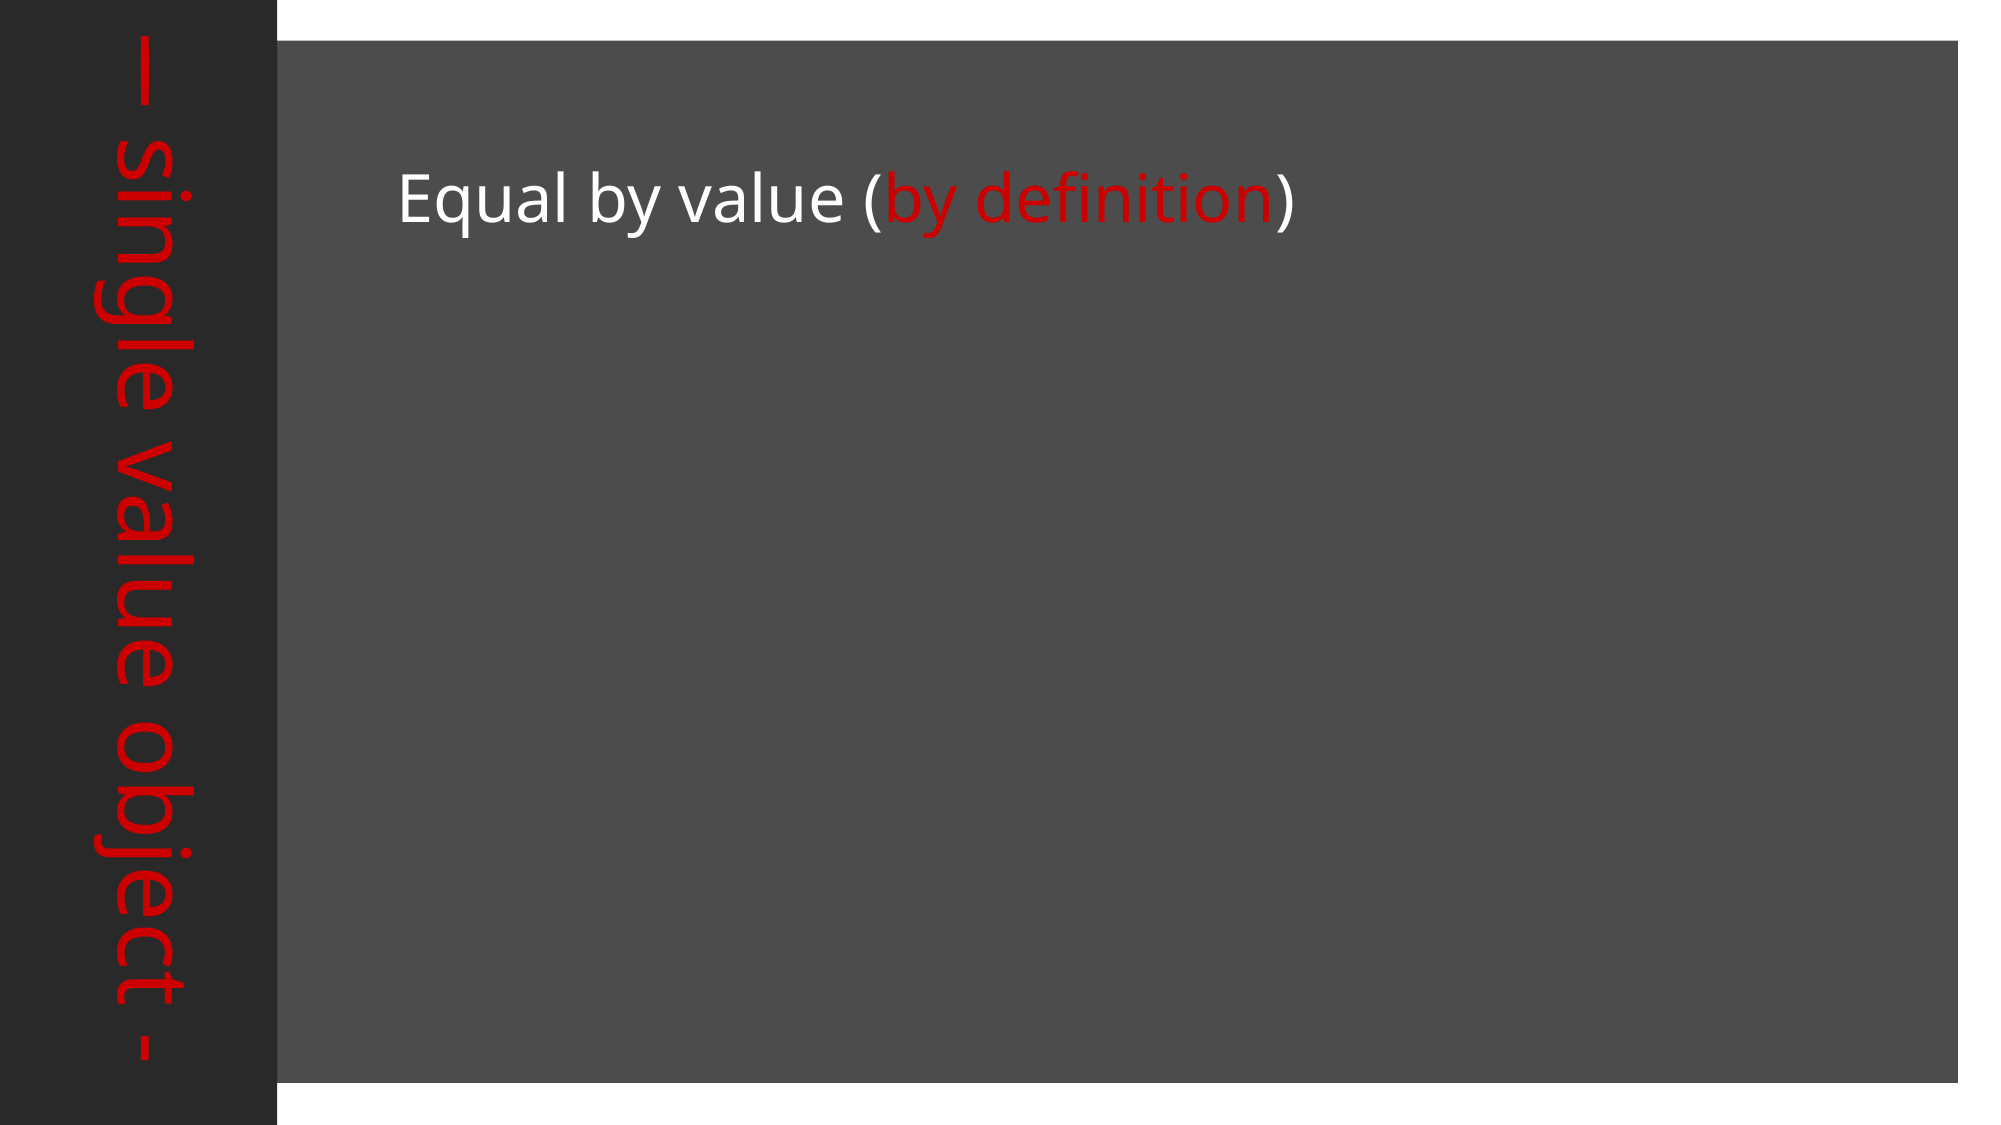

----- single value object -
Equal by value (by definition)